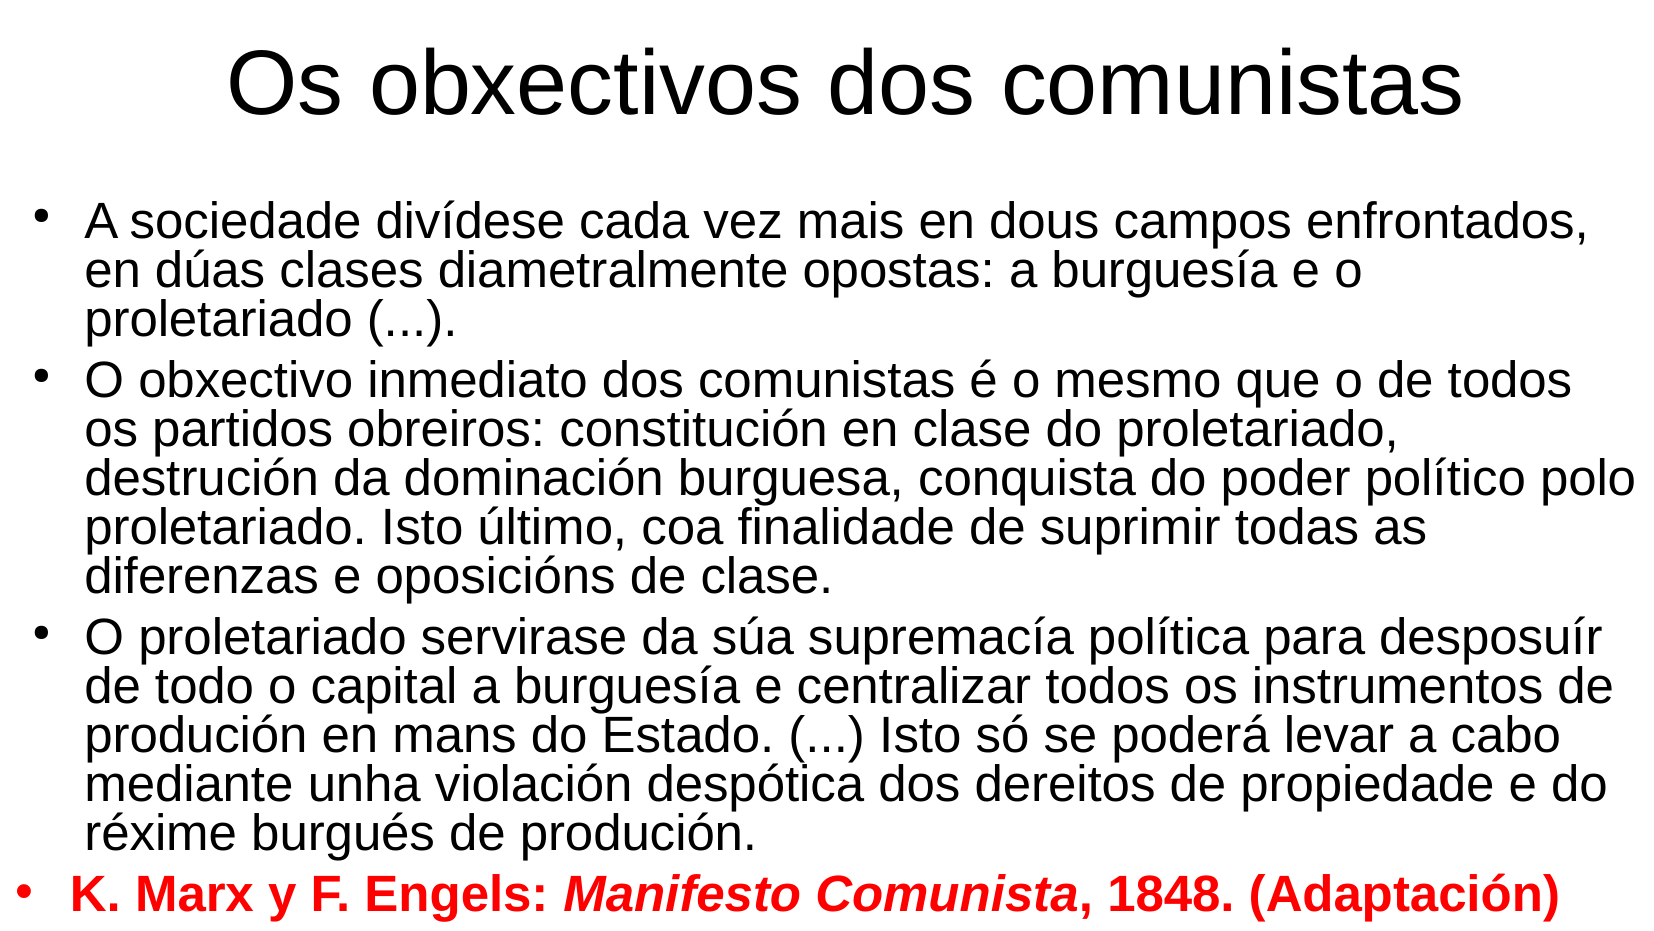

# Os obxectivos dos comunistas
A sociedade divídese cada vez mais en dous campos enfrontados, en dúas clases diametralmente opostas: a burguesía e o proletariado (...).
O obxectivo inmediato dos comunistas é o mesmo que o de todos os partidos obreiros: constitución en clase do proletariado, destrución da dominación burguesa, conquista do poder político polo proletariado. Isto último, coa finalidade de suprimir todas as diferenzas e oposicións de clase.
O proletariado servirase da súa supremacía política para desposuír de todo o capital a burguesía e centralizar todos os instrumentos de produción en mans do Estado. (...) Isto só se poderá levar a cabo mediante unha violación despótica dos dereitos de propiedade e do réxime burgués de produción.
K. Marx y F. Engels: Manifesto Comunista, 1848. (Adaptación)